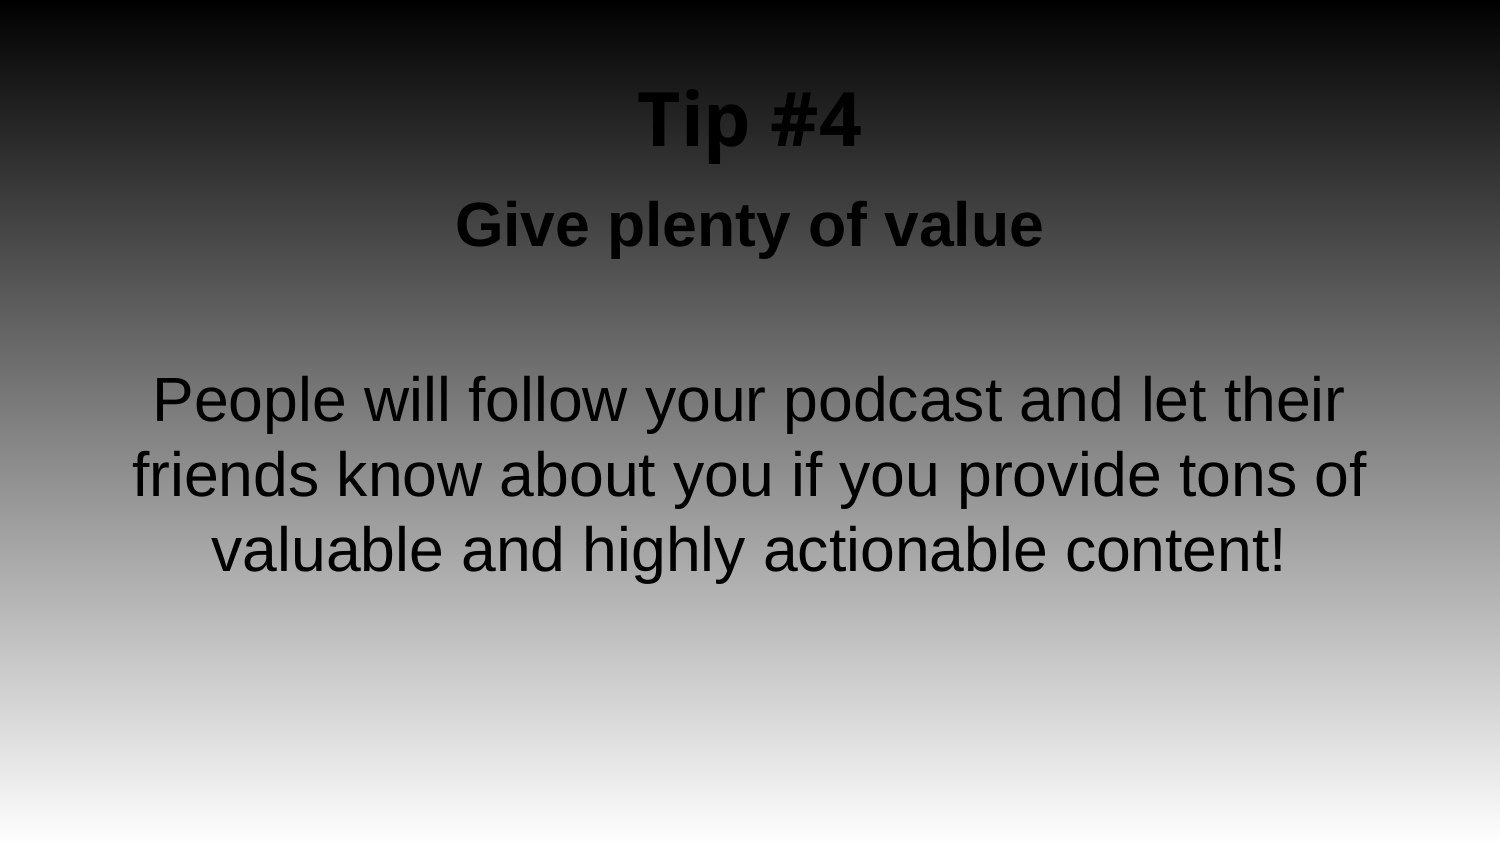

# Tip #4
Give plenty of value
People will follow your podcast and let their friends know about you if you provide tons of valuable and highly actionable content!